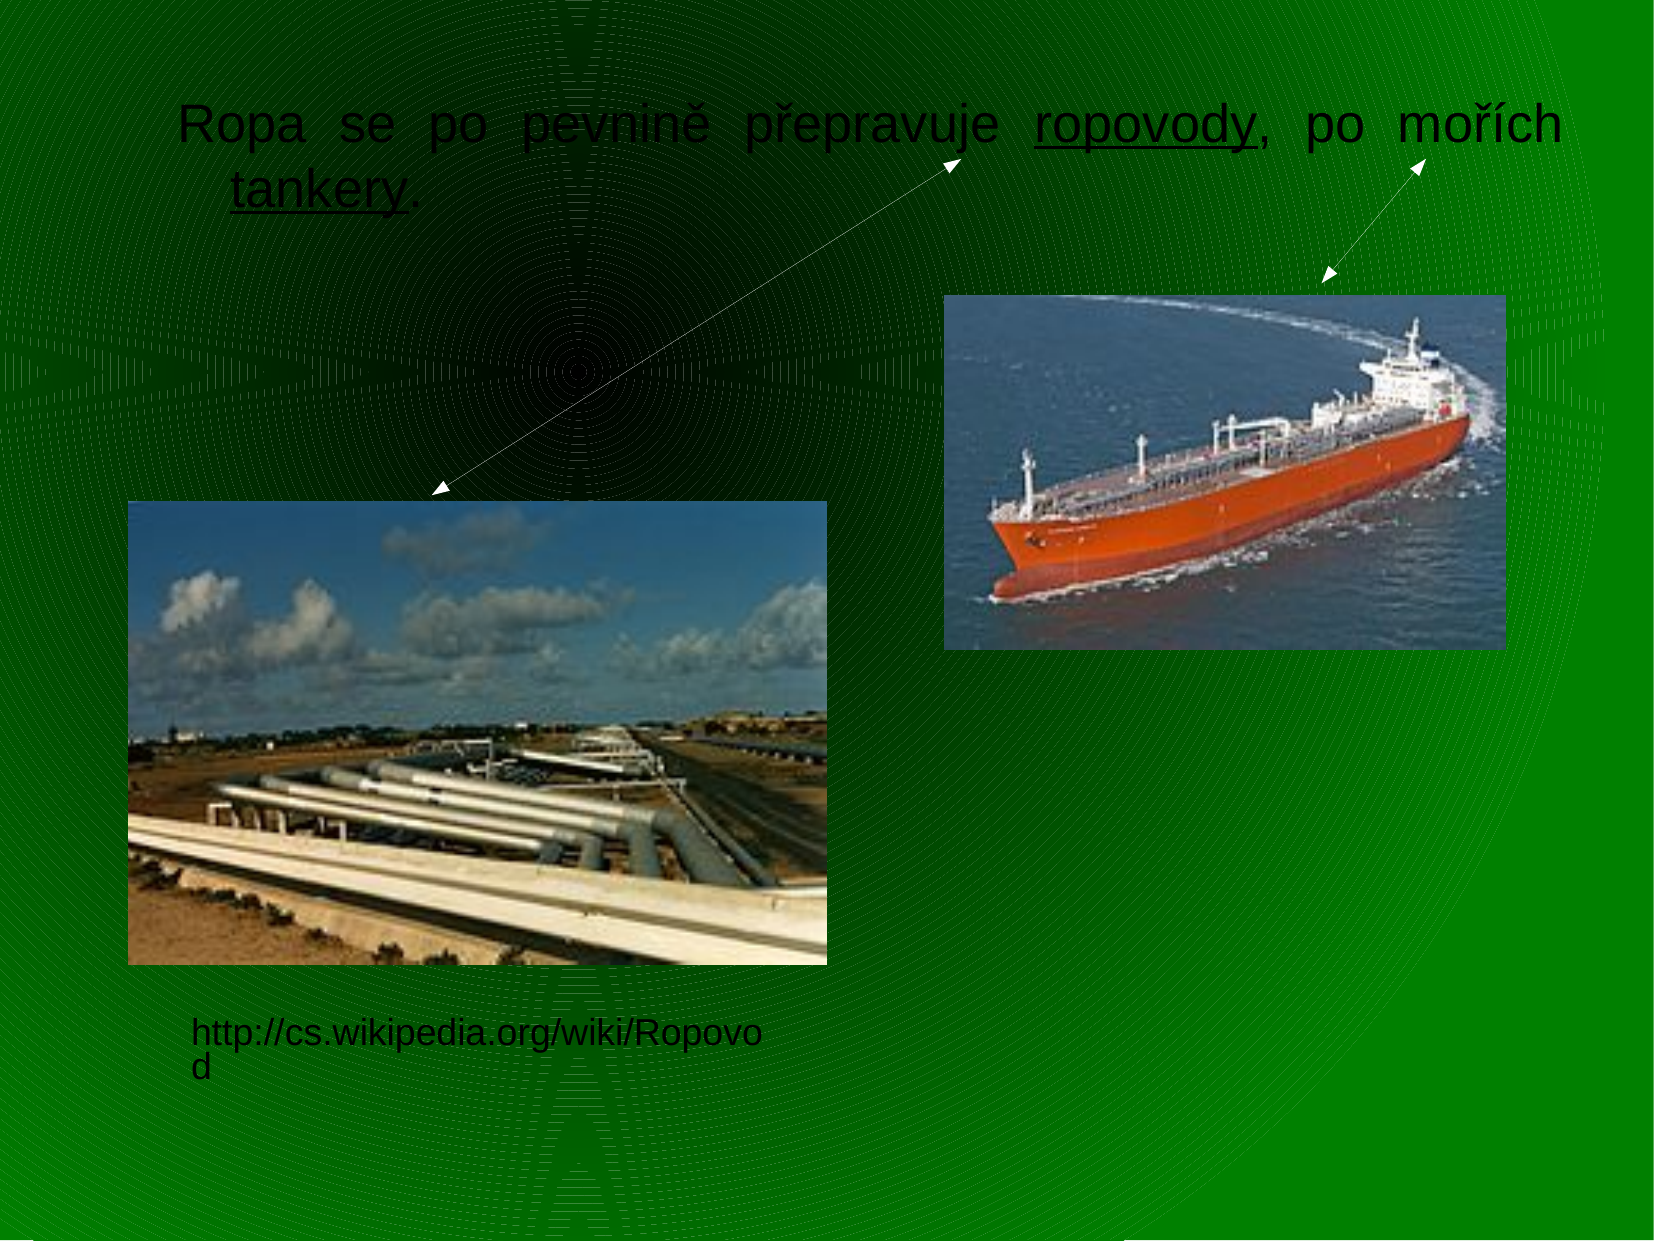

# Ropa se po pevnině přepravuje ropovody, po mořích tankery.
http://cs.wikipedia.org/wiki/Ropovod